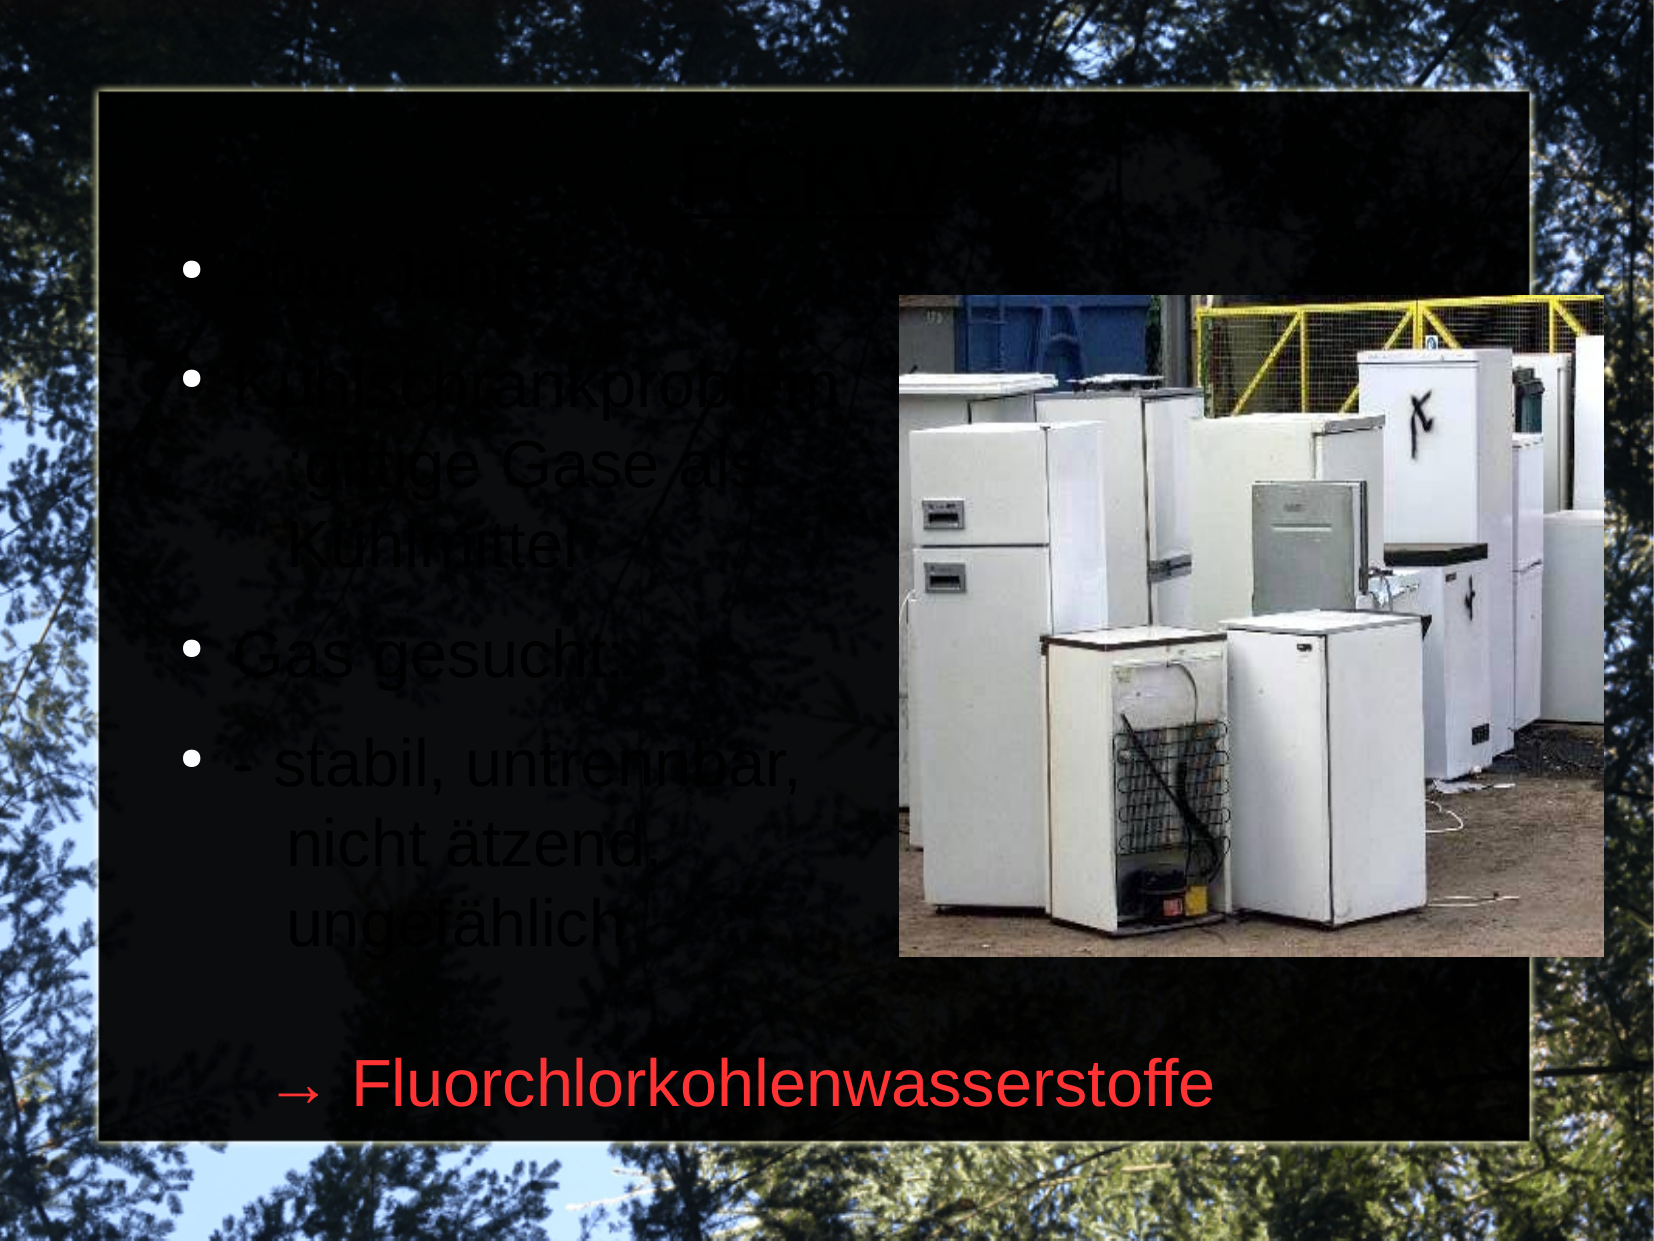

# FCKW
20er Jahre:
Kühlschrankproblem:giftige Gase als Kühlmittel
Gas gesucht:
- stabil, untrennbar, nicht ätzend, ungefählich
→ Fluorchlorkohlenwasserstoffe